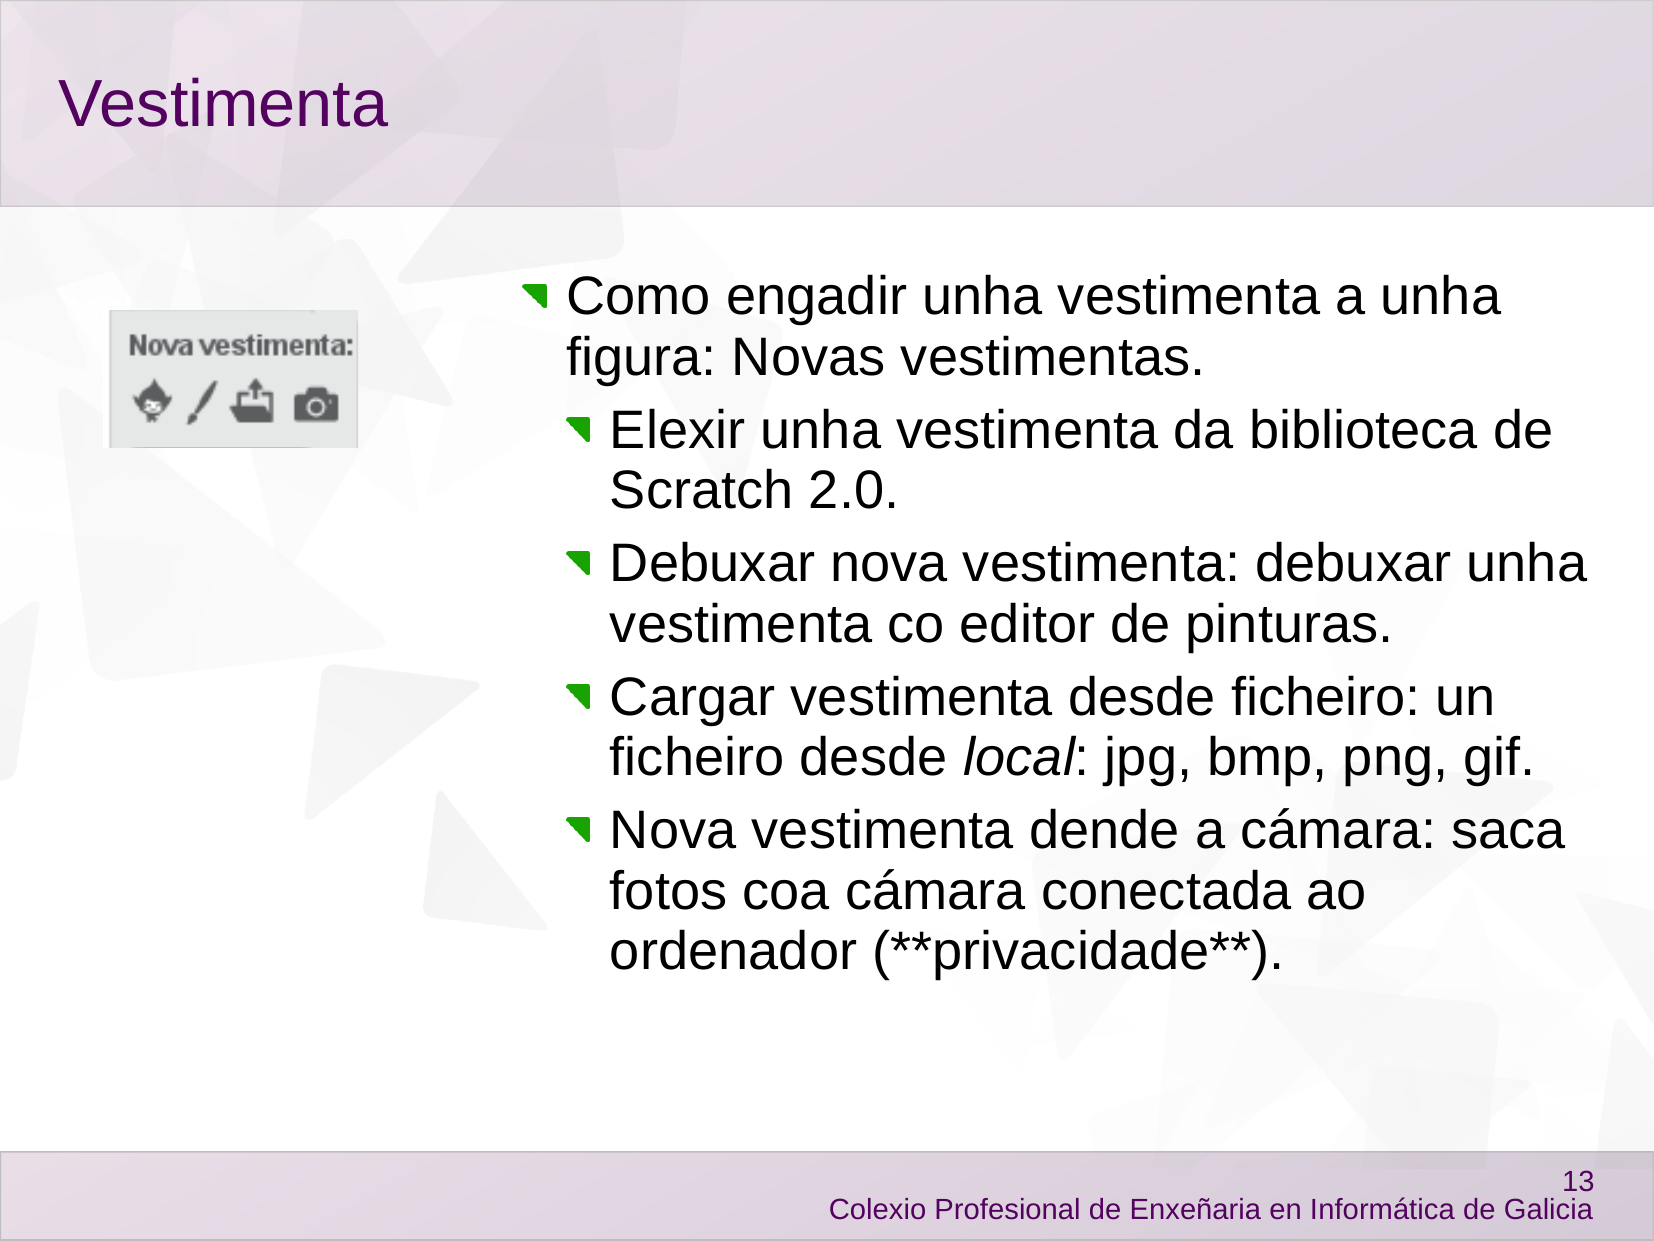

# Vestimenta
Como engadir unha vestimenta a unha figura: Novas vestimentas.
Elexir unha vestimenta da biblioteca de Scratch 2.0.
Debuxar nova vestimenta: debuxar unha vestimenta co editor de pinturas.
Cargar vestimenta desde ficheiro: un ficheiro desde local: jpg, bmp, png, gif.
Nova vestimenta dende a cámara: saca fotos coa cámara conectada ao ordenador (**privacidade**).
13
Colexio Profesional de Enxeñaria en Informática de Galicia